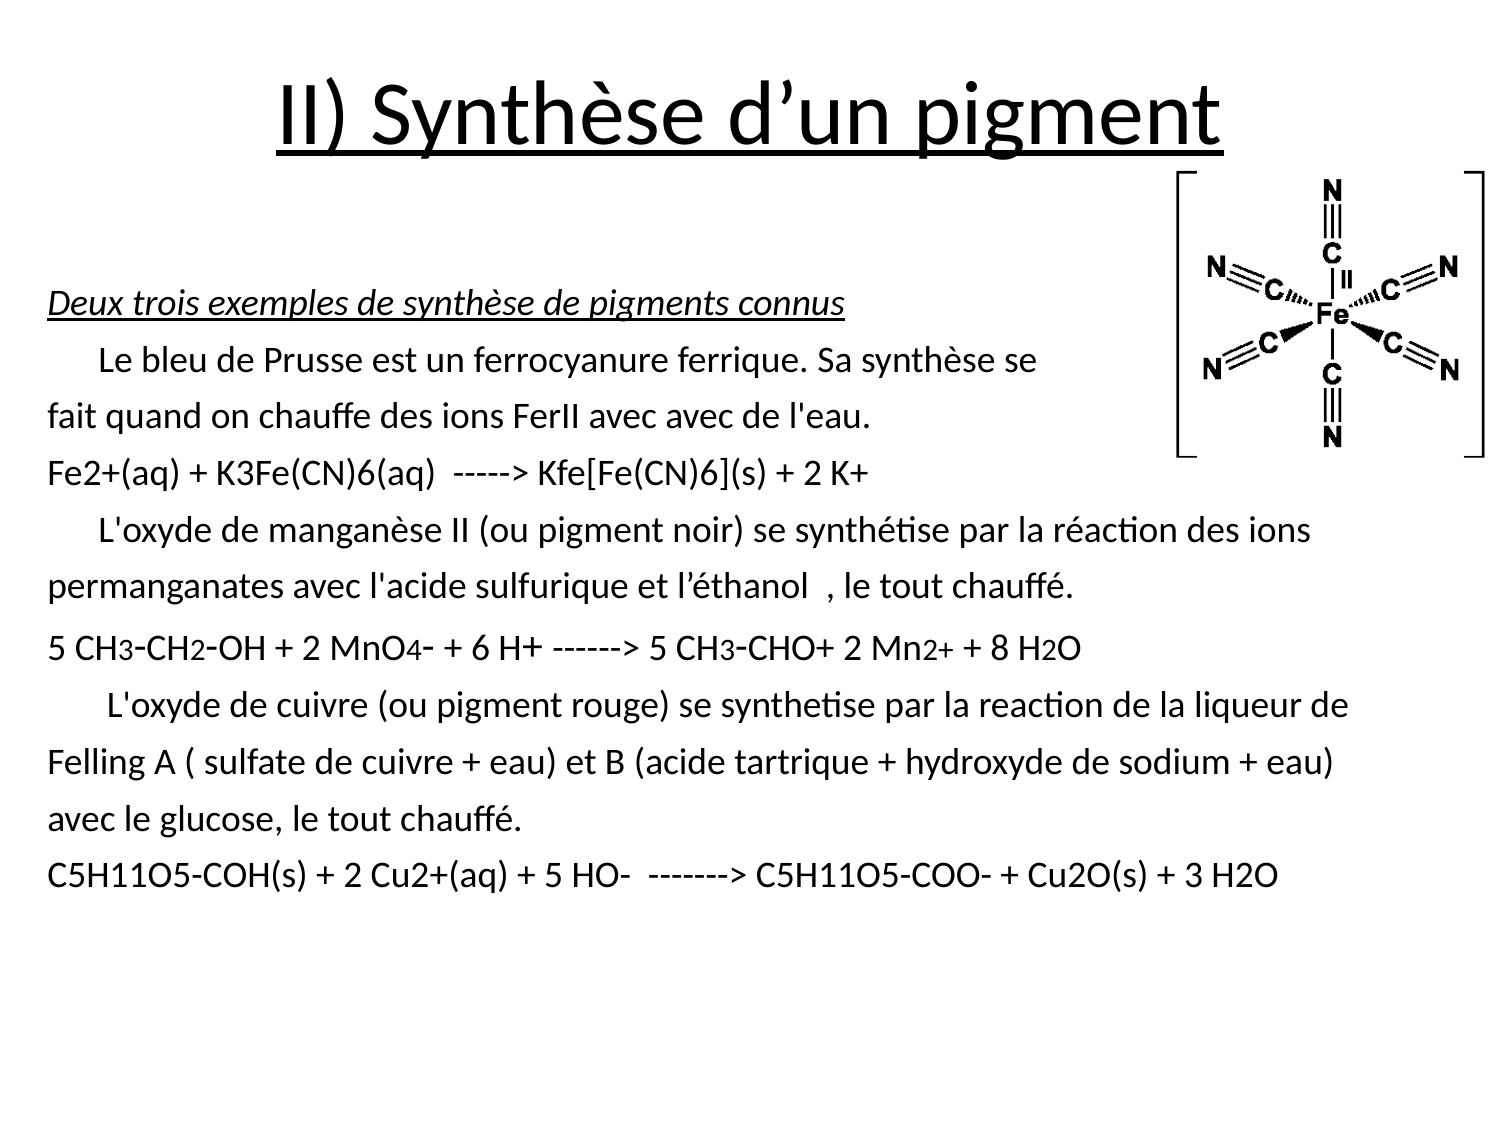

Deux trois exemples de synthèse de pigments connus
 Le bleu de Prusse est un ferrocyanure ferrique. Sa synthèse se
fait quand on chauffe des ions FerII avec avec de l'eau.
Fe2+(aq) + K3Fe(CN)6(aq) -----> Kfe[Fe(CN)6](s) + 2 K+
 L'oxyde de manganèse II (ou pigment noir) se synthétise par la réaction des ions permanganates avec l'acide sulfurique et l’éthanol , le tout chauffé.
5 CH3-CH2-OH + 2 MnO4- + 6 H+ ------> 5 CH3-CHO+ 2 Mn2+ + 8 H2O
 L'oxyde de cuivre (ou pigment rouge) se synthetise par la reaction de la liqueur de Felling A ( sulfate de cuivre + eau) et B (acide tartrique + hydroxyde de sodium + eau) avec le glucose, le tout chauffé.
C5H11O5-COH(s) + 2 Cu2+(aq) + 5 HO- -------> C5H11O5-COO- + Cu2O(s) + 3 H2O
# II) Synthèse d’un pigment